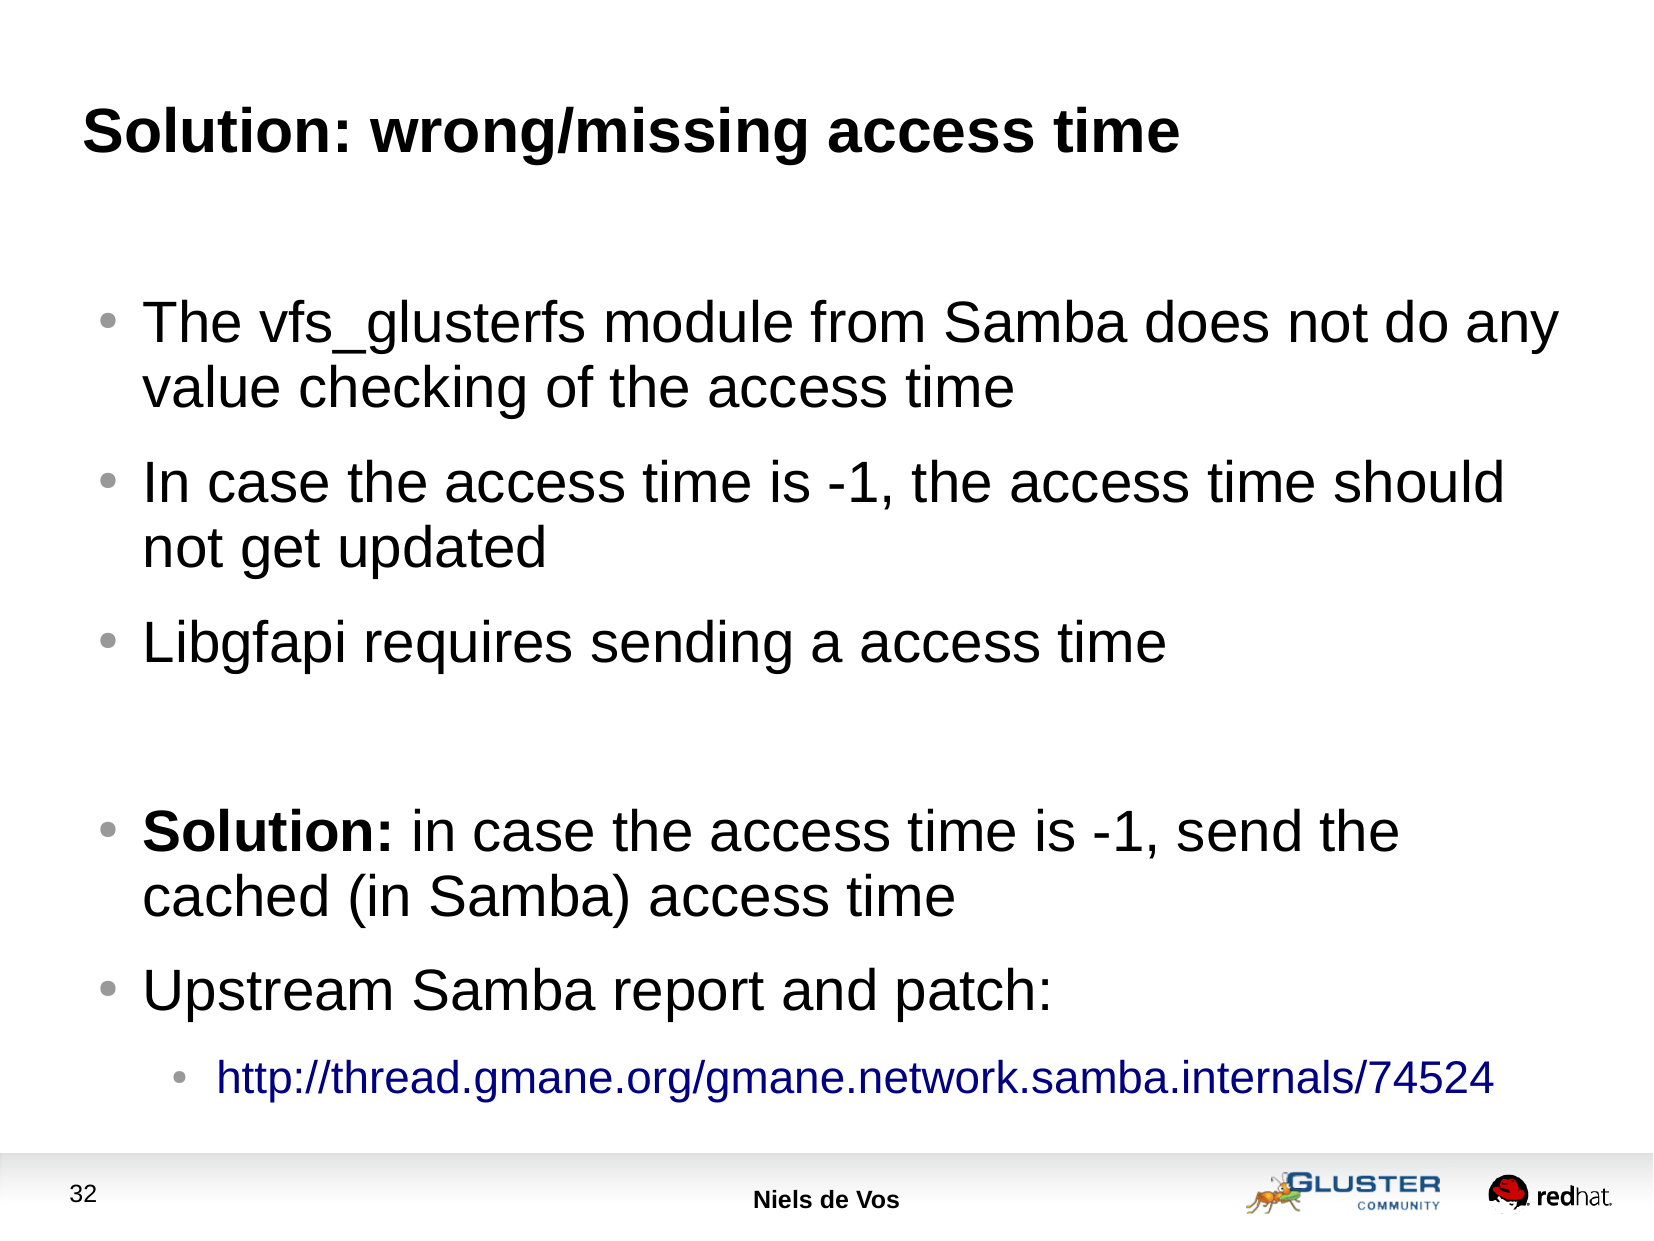

# Solution: wrong/missing access time
The vfs_glusterfs module from Samba does not do any value checking of the access time
In case the access time is -1, the access time should not get updated
Libgfapi requires sending a access time
Solution: in case the access time is -1, send the cached (in Samba) access time
Upstream Samba report and patch:
http://thread.gmane.org/gmane.network.samba.internals/74524